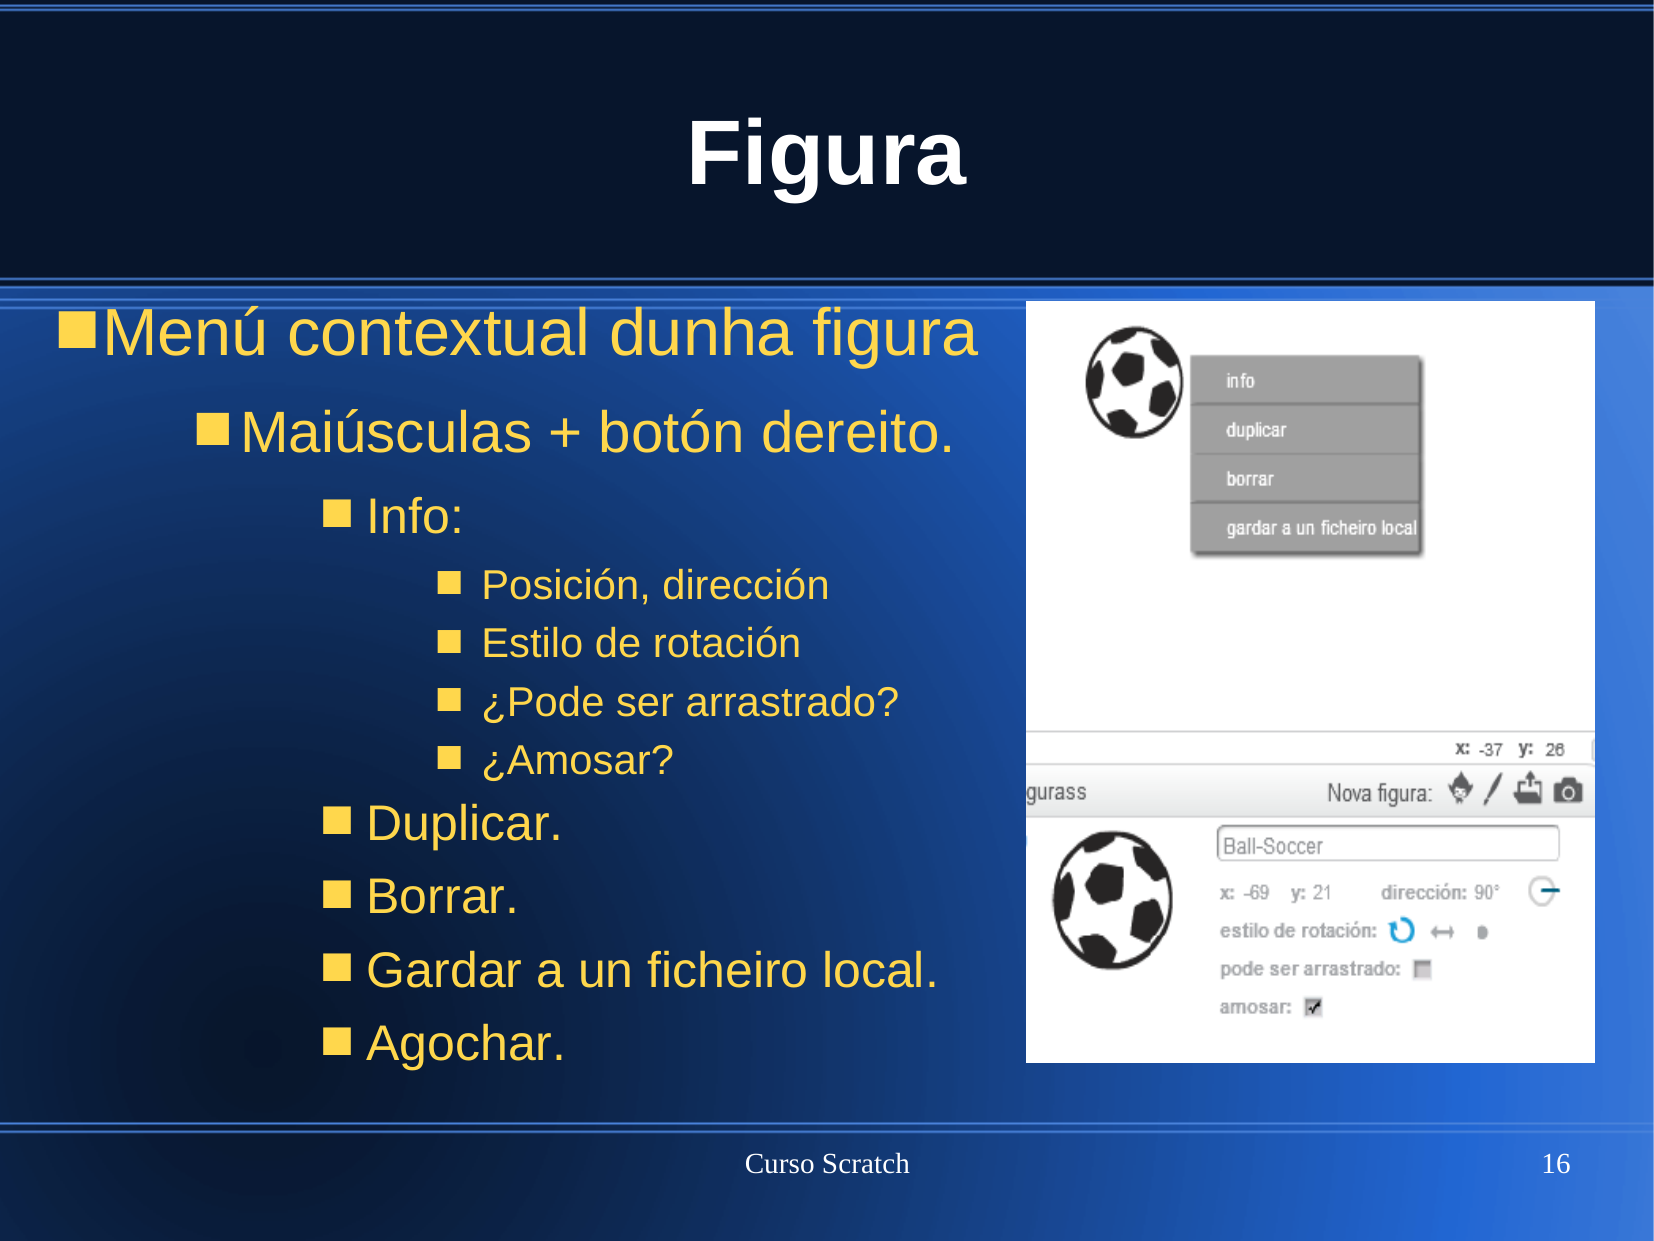

# Figura
Menú contextual dunha figura
Maiúsculas + botón dereito.
Info:
Posición, dirección
Estilo de rotación
¿Pode ser arrastrado?
¿Amosar?
Duplicar.
Borrar.
Gardar a un ficheiro local.
Agochar.
Curso Scratch
16